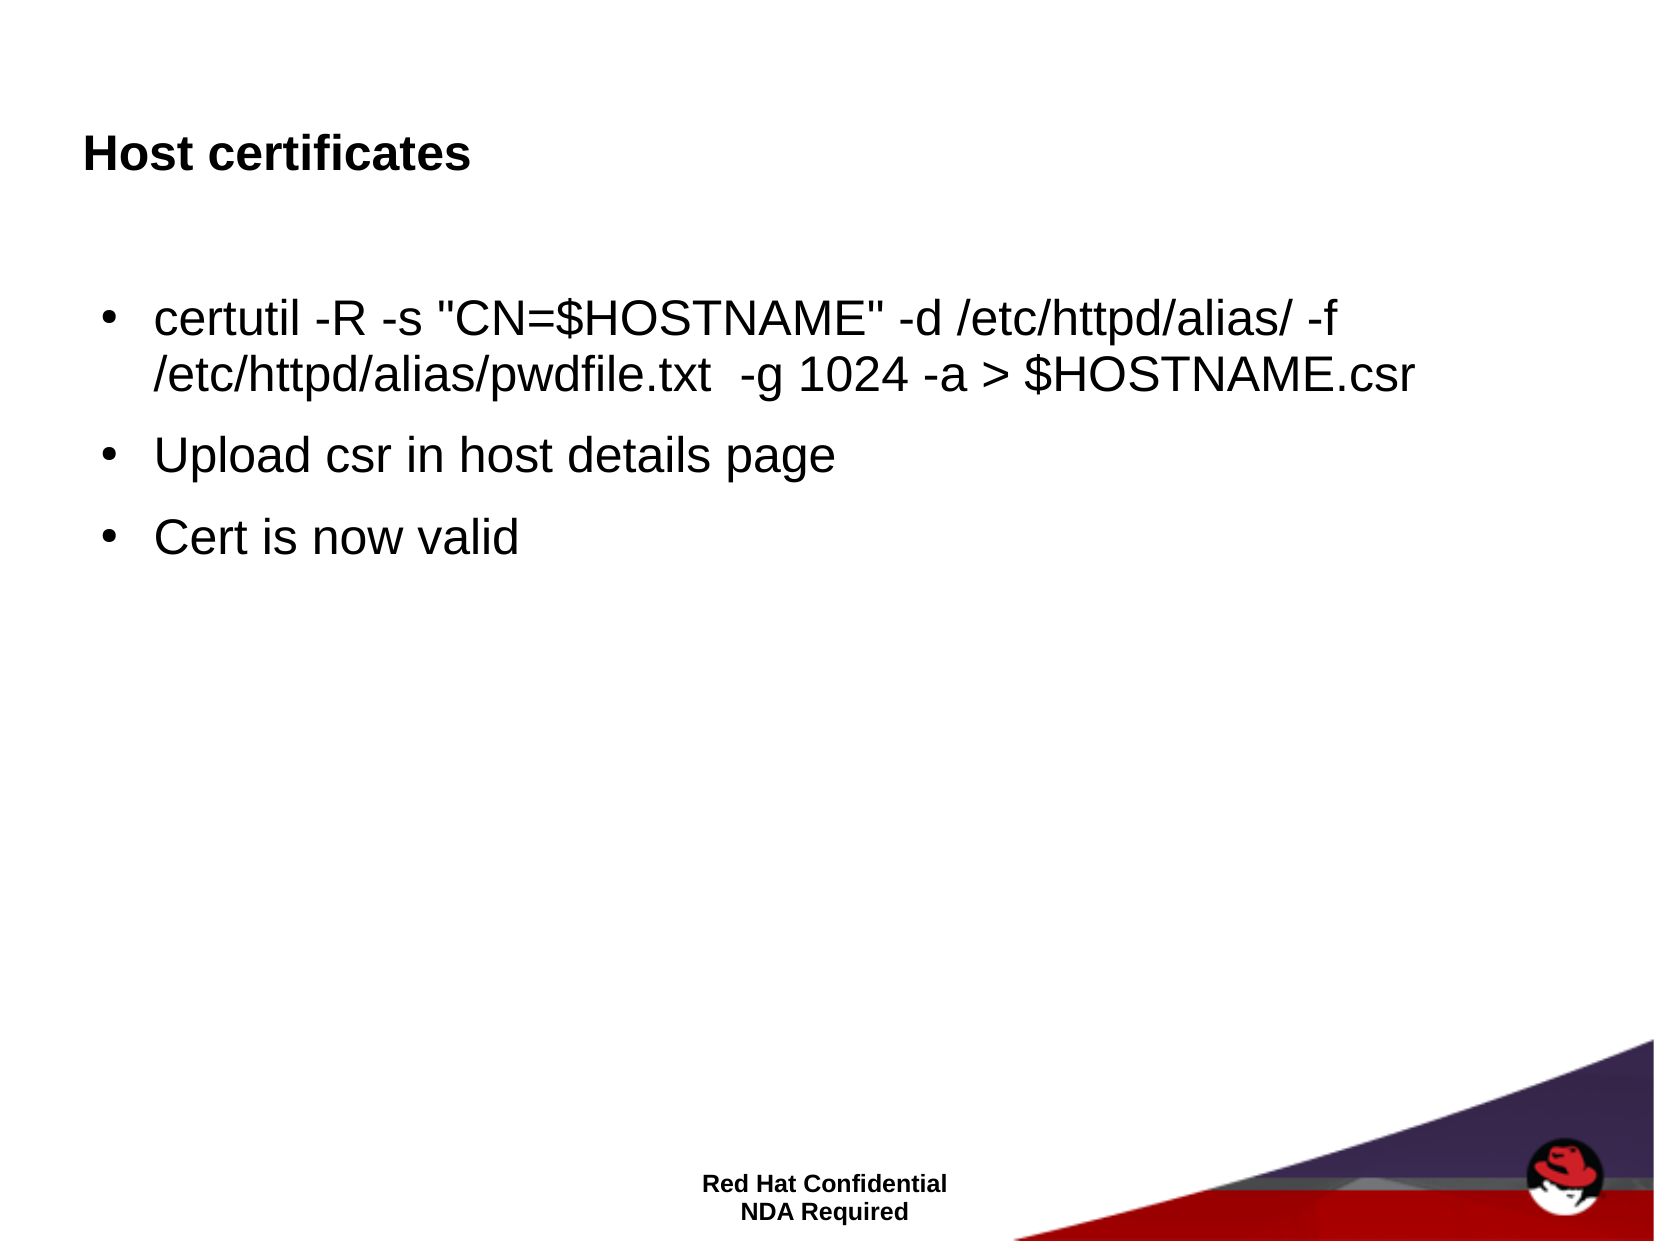

# Host certificates
certutil -R -s "CN=$HOSTNAME" -d /etc/httpd/alias/ -f /etc/httpd/alias/pwdfile.txt -g 1024 -a > $HOSTNAME.csr
Upload csr in host details page
Cert is now valid